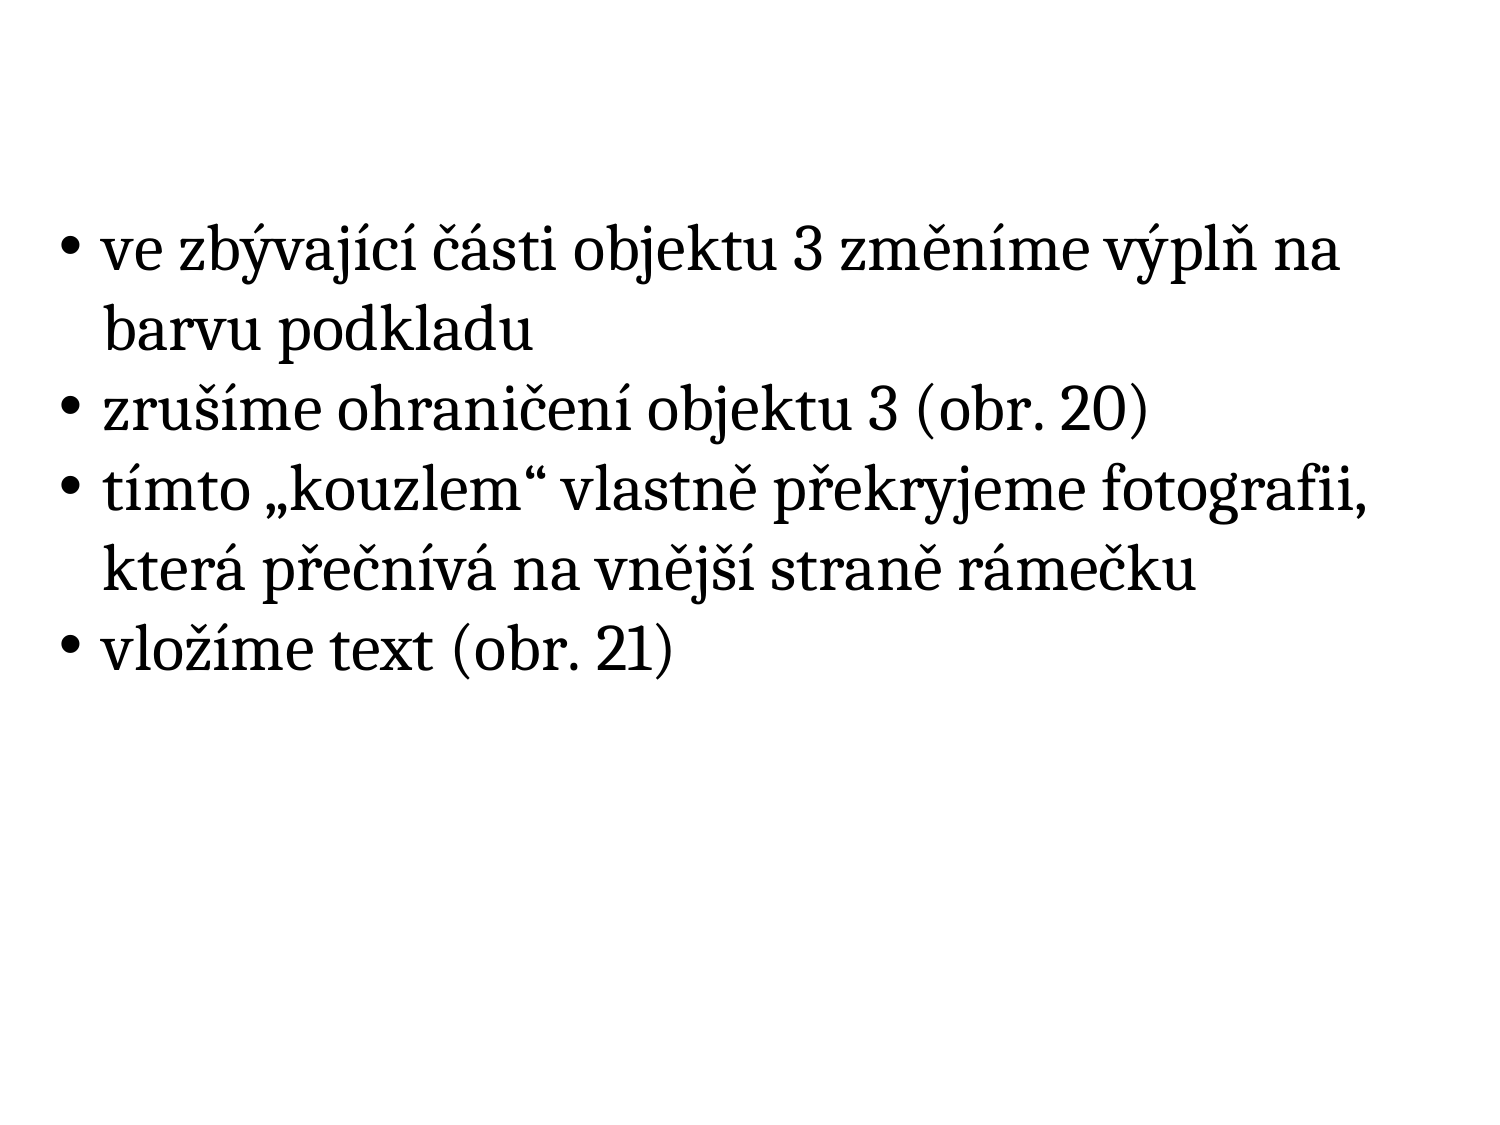

ve zbývající části objektu 3 změníme výplň na barvu podkladu
zrušíme ohraničení objektu 3 (obr. 20)
tímto „kouzlem“ vlastně překryjeme fotografii, která přečnívá na vnější straně rámečku
vložíme text (obr. 21)